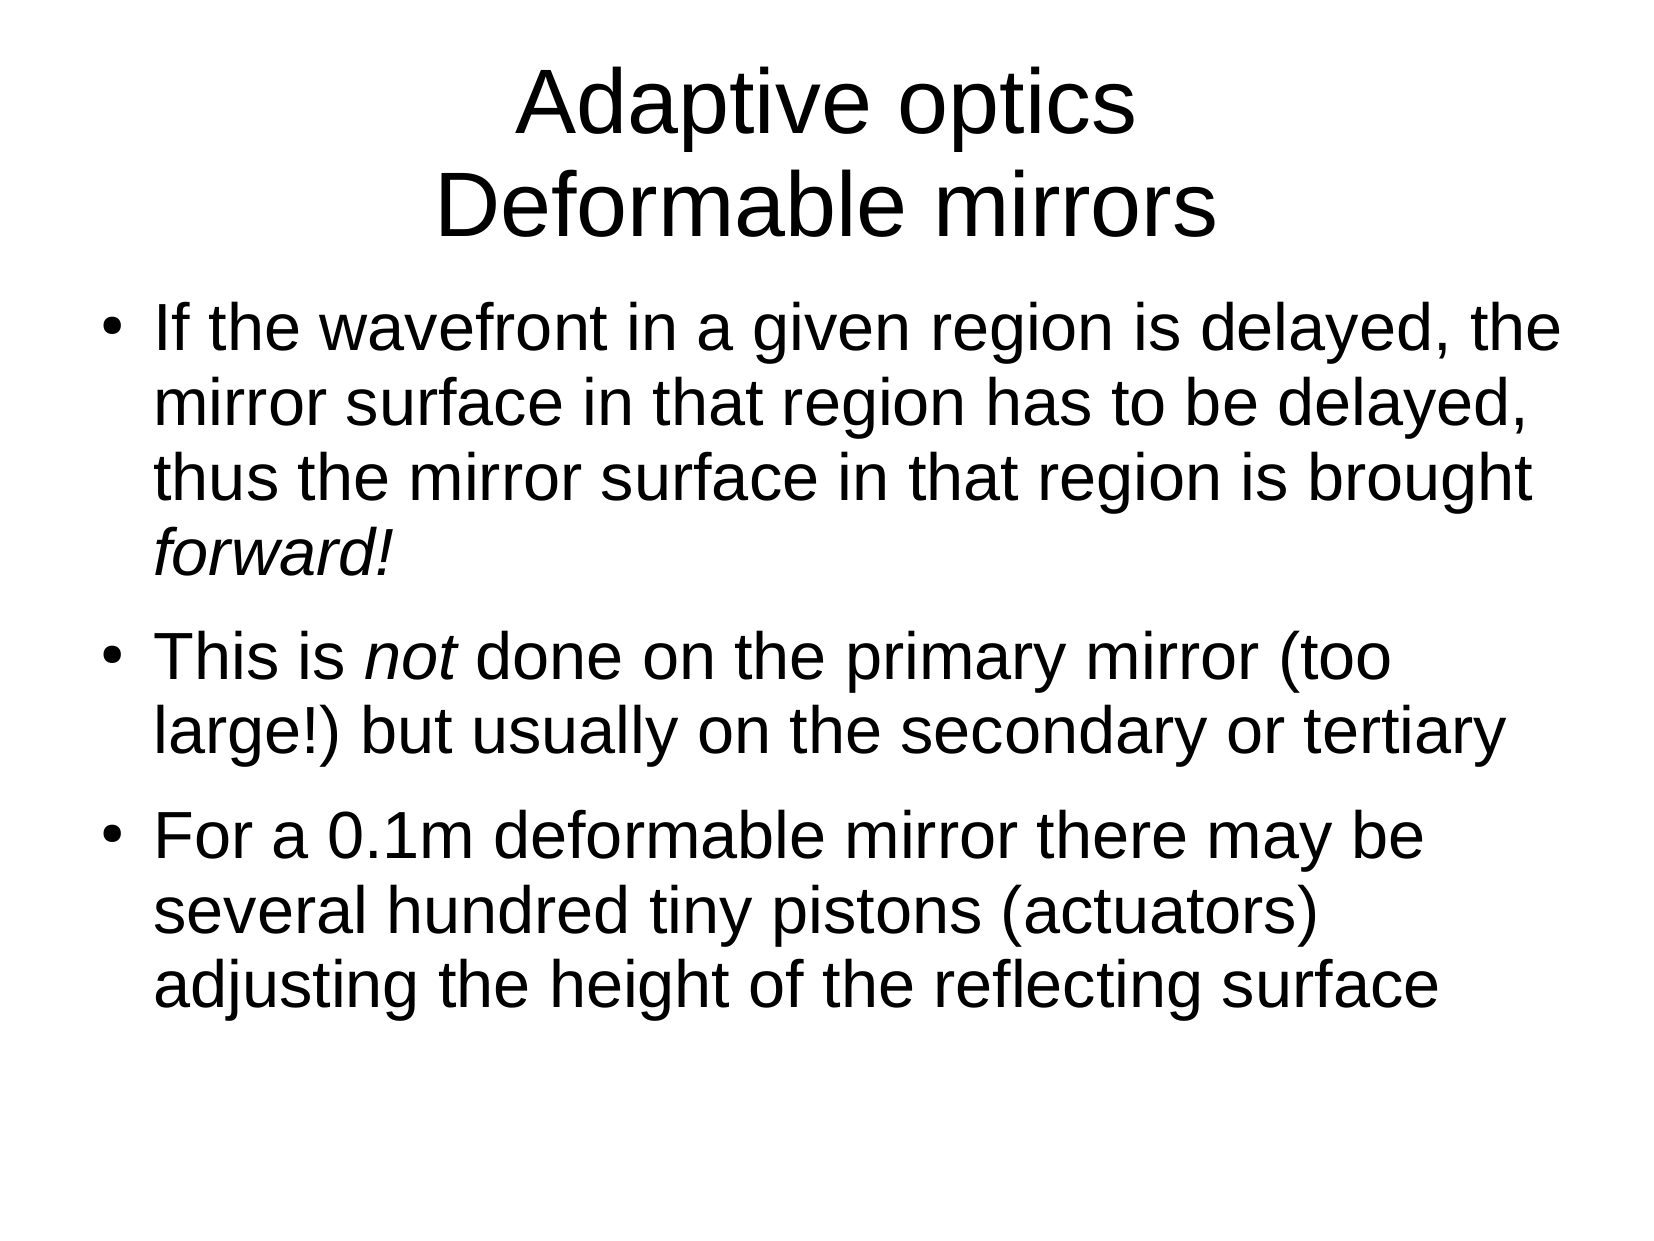

# Adaptive optics Deformable mirrors
If the wavefront in a given region is delayed, the mirror surface in that region has to be delayed, thus the mirror surface in that region is brought forward!
This is not done on the primary mirror (too large!) but usually on the secondary or tertiary
For a 0.1m deformable mirror there may be several hundred tiny pistons (actuators) adjusting the height of the reflecting surface